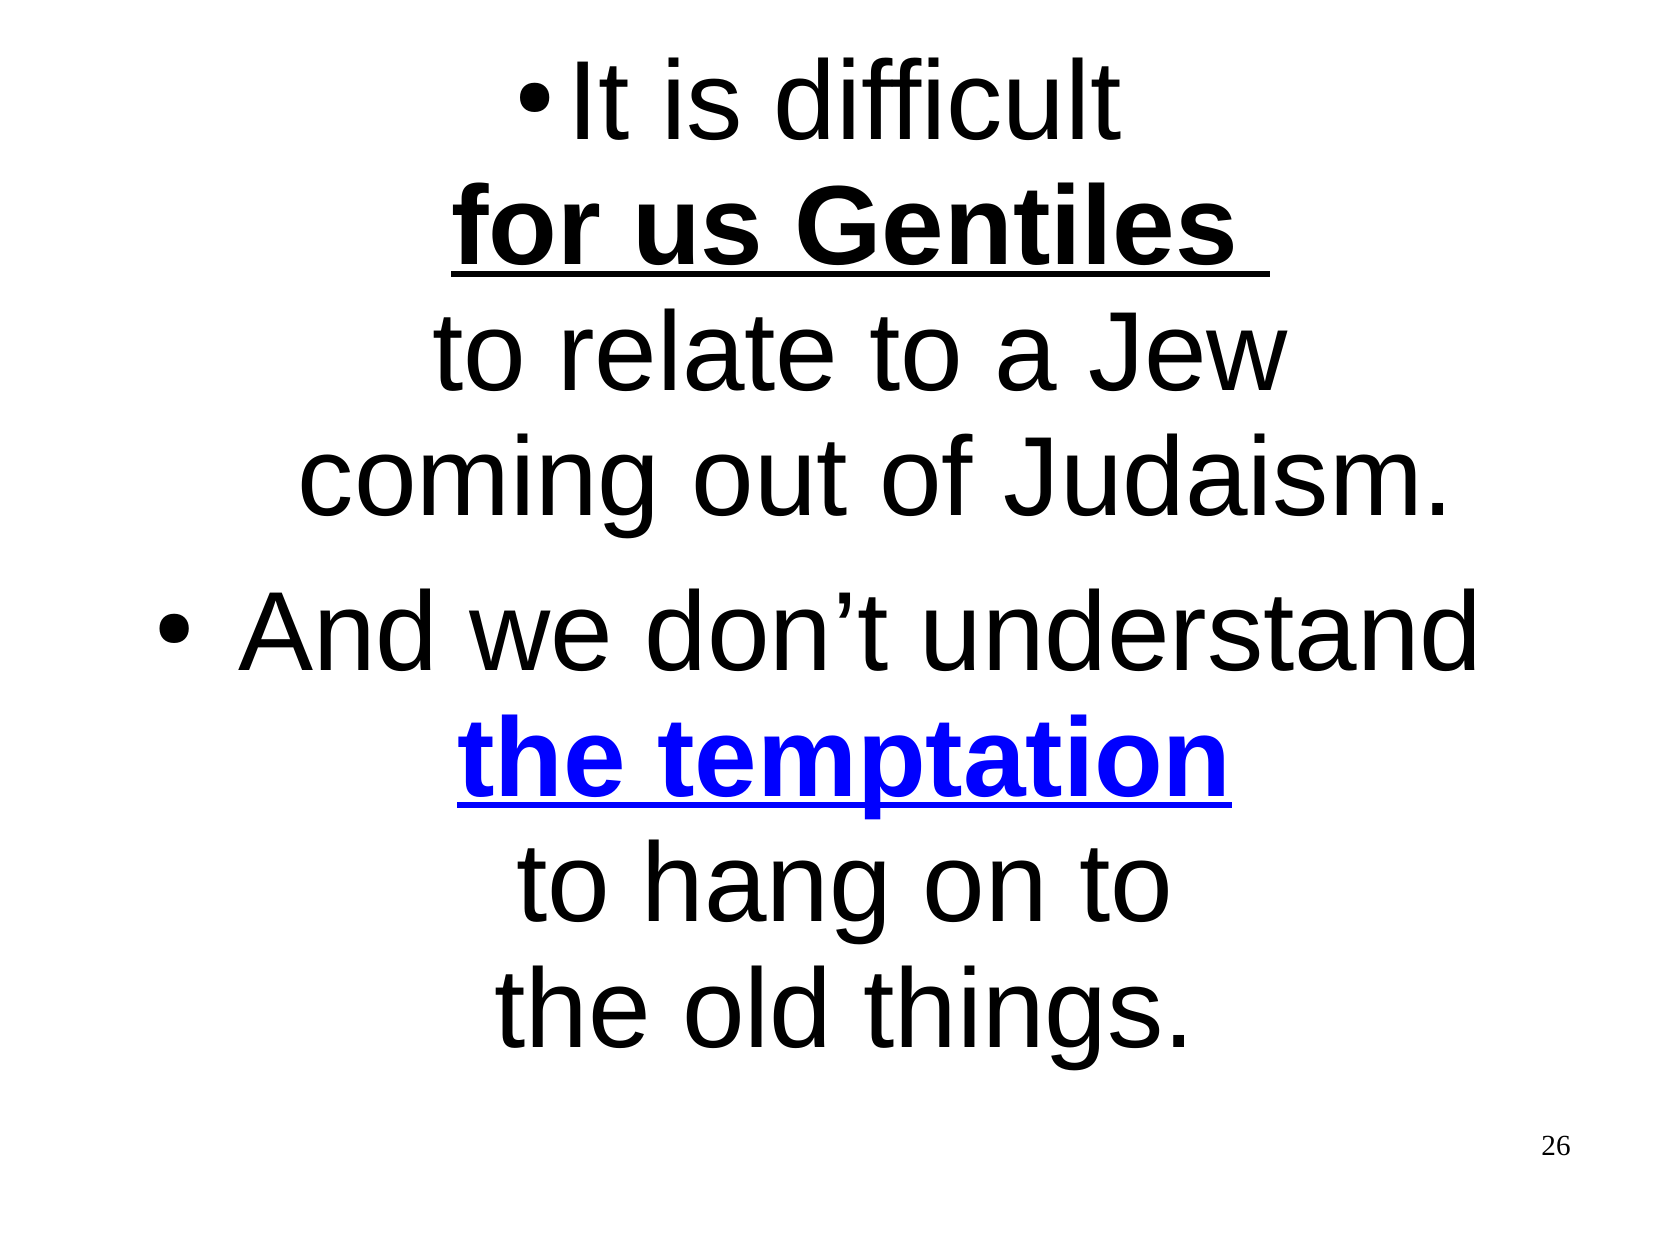

# It is difficult for us Gentiles to relate to a Jew coming out of Judaism.
 And we don’t understand
the temptation
to hang on to
the old things.
26